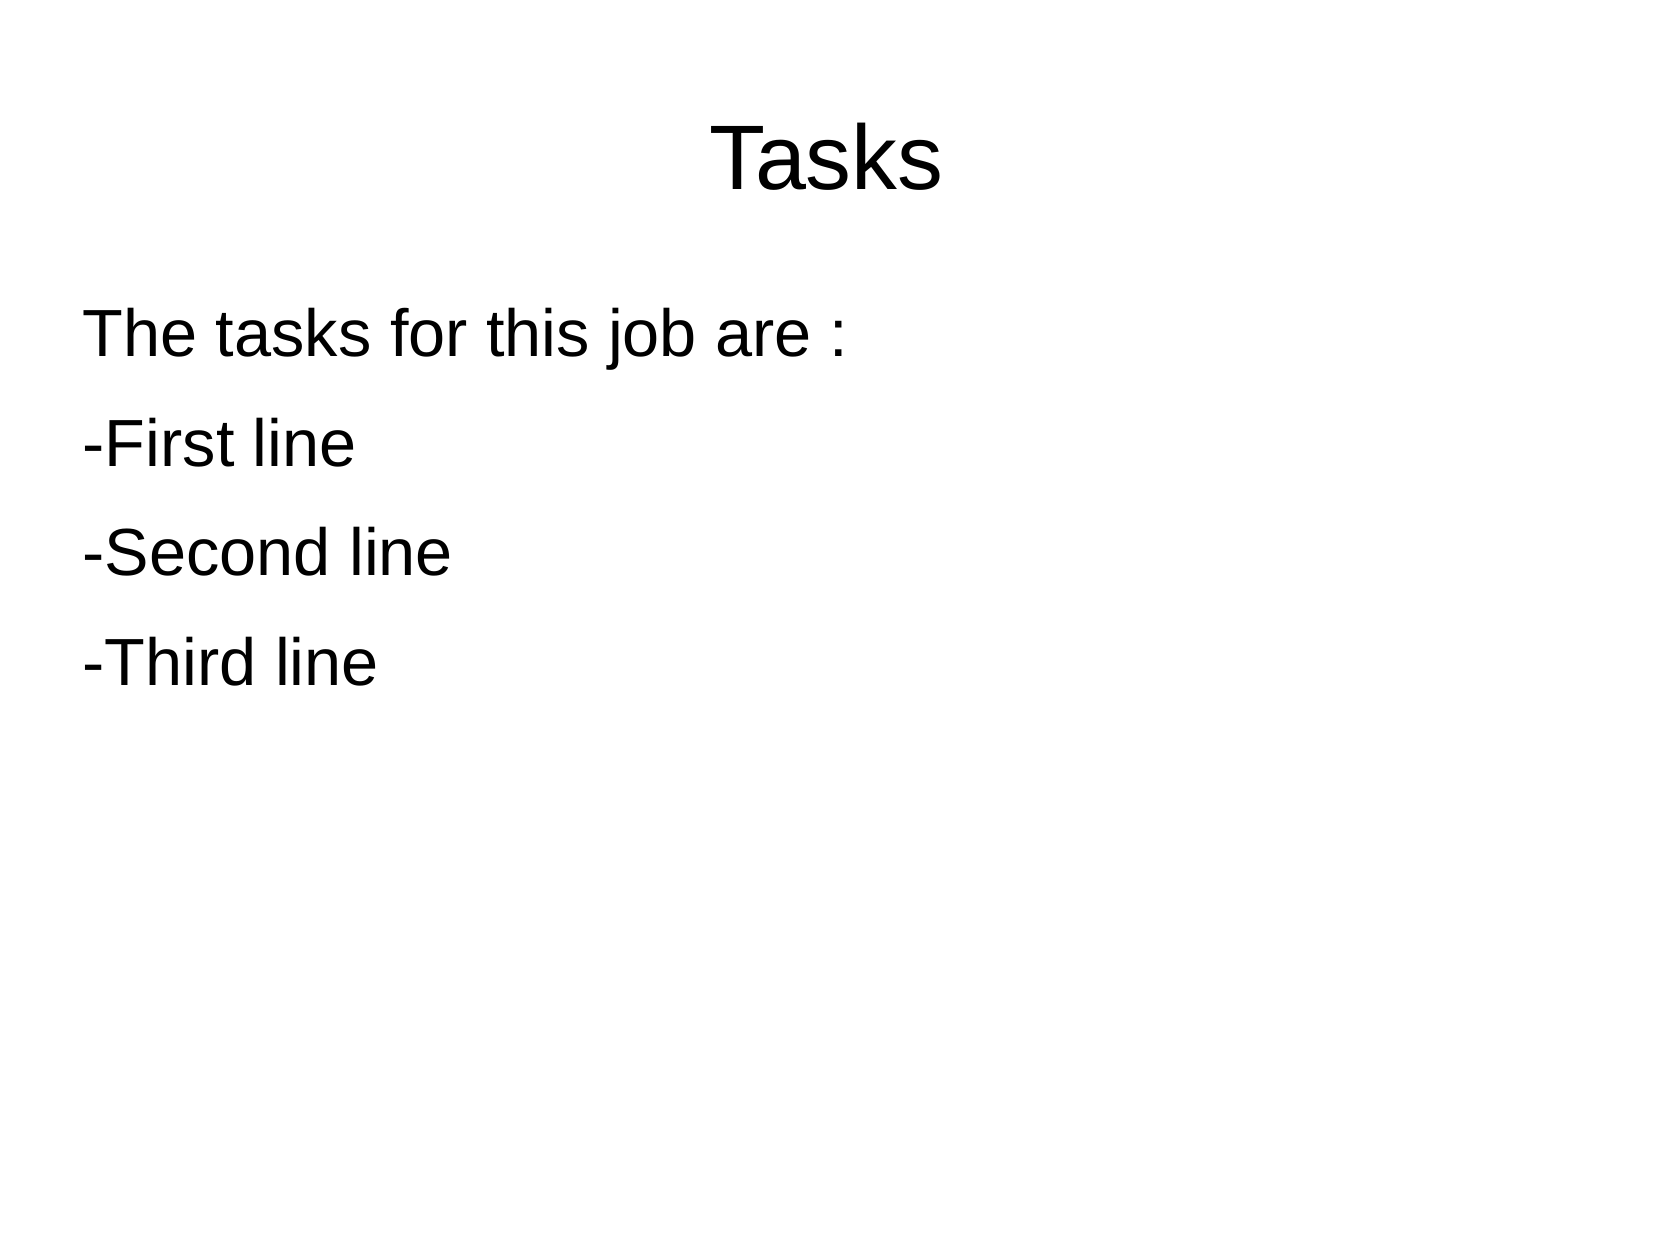

# Tasks
The tasks for this job are :
-First line
-Second line
-Third line